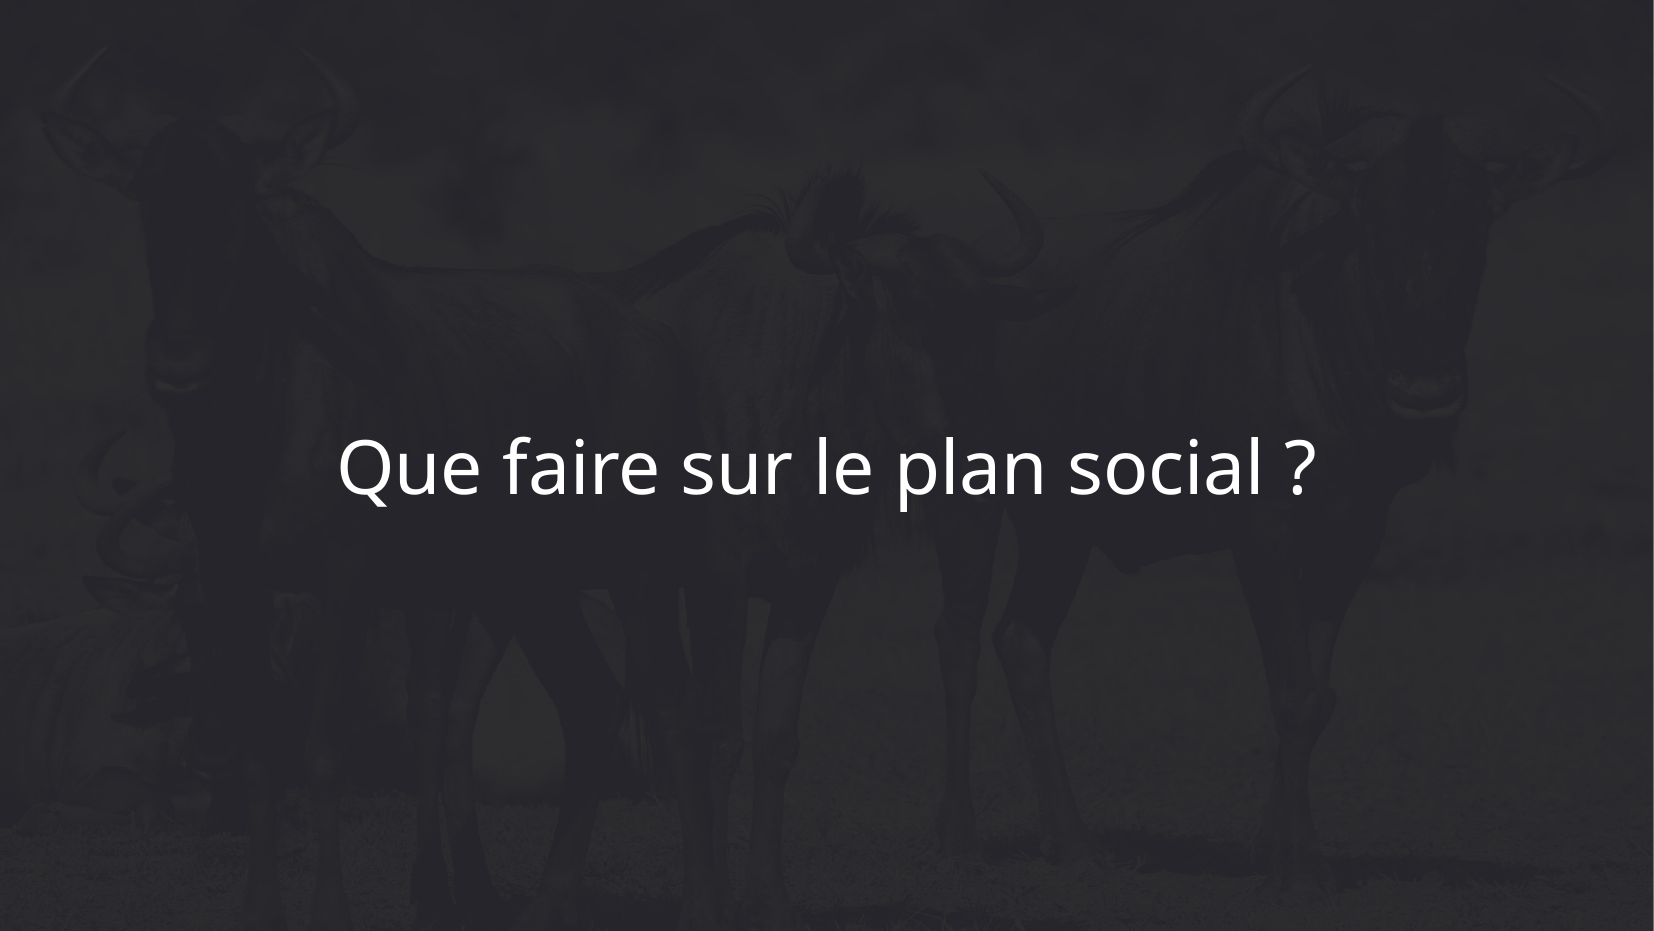

# Que faire sur le plan social ?